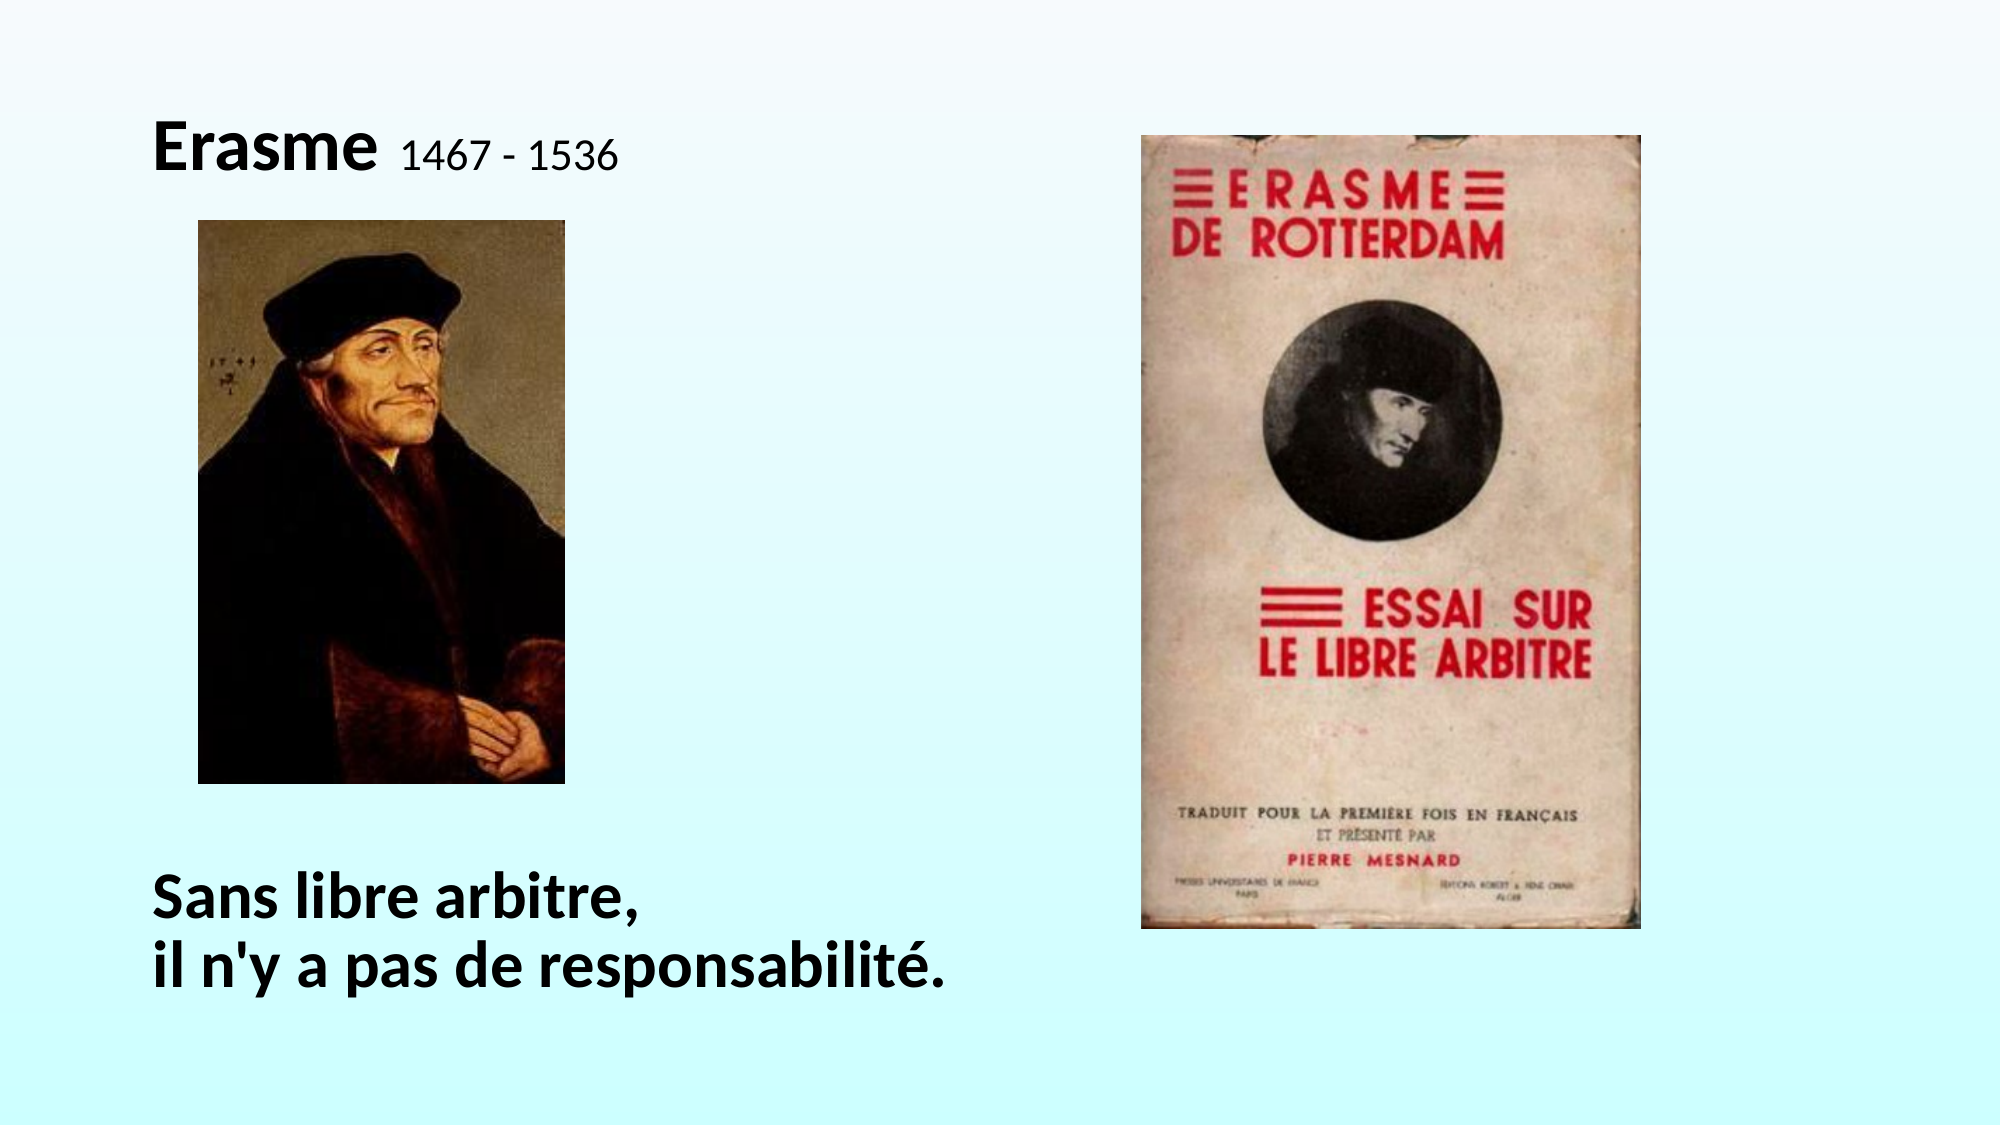

#
Erasme 1467 - 1536
Sans libre arbitre,
il n'y a pas de responsabilité.